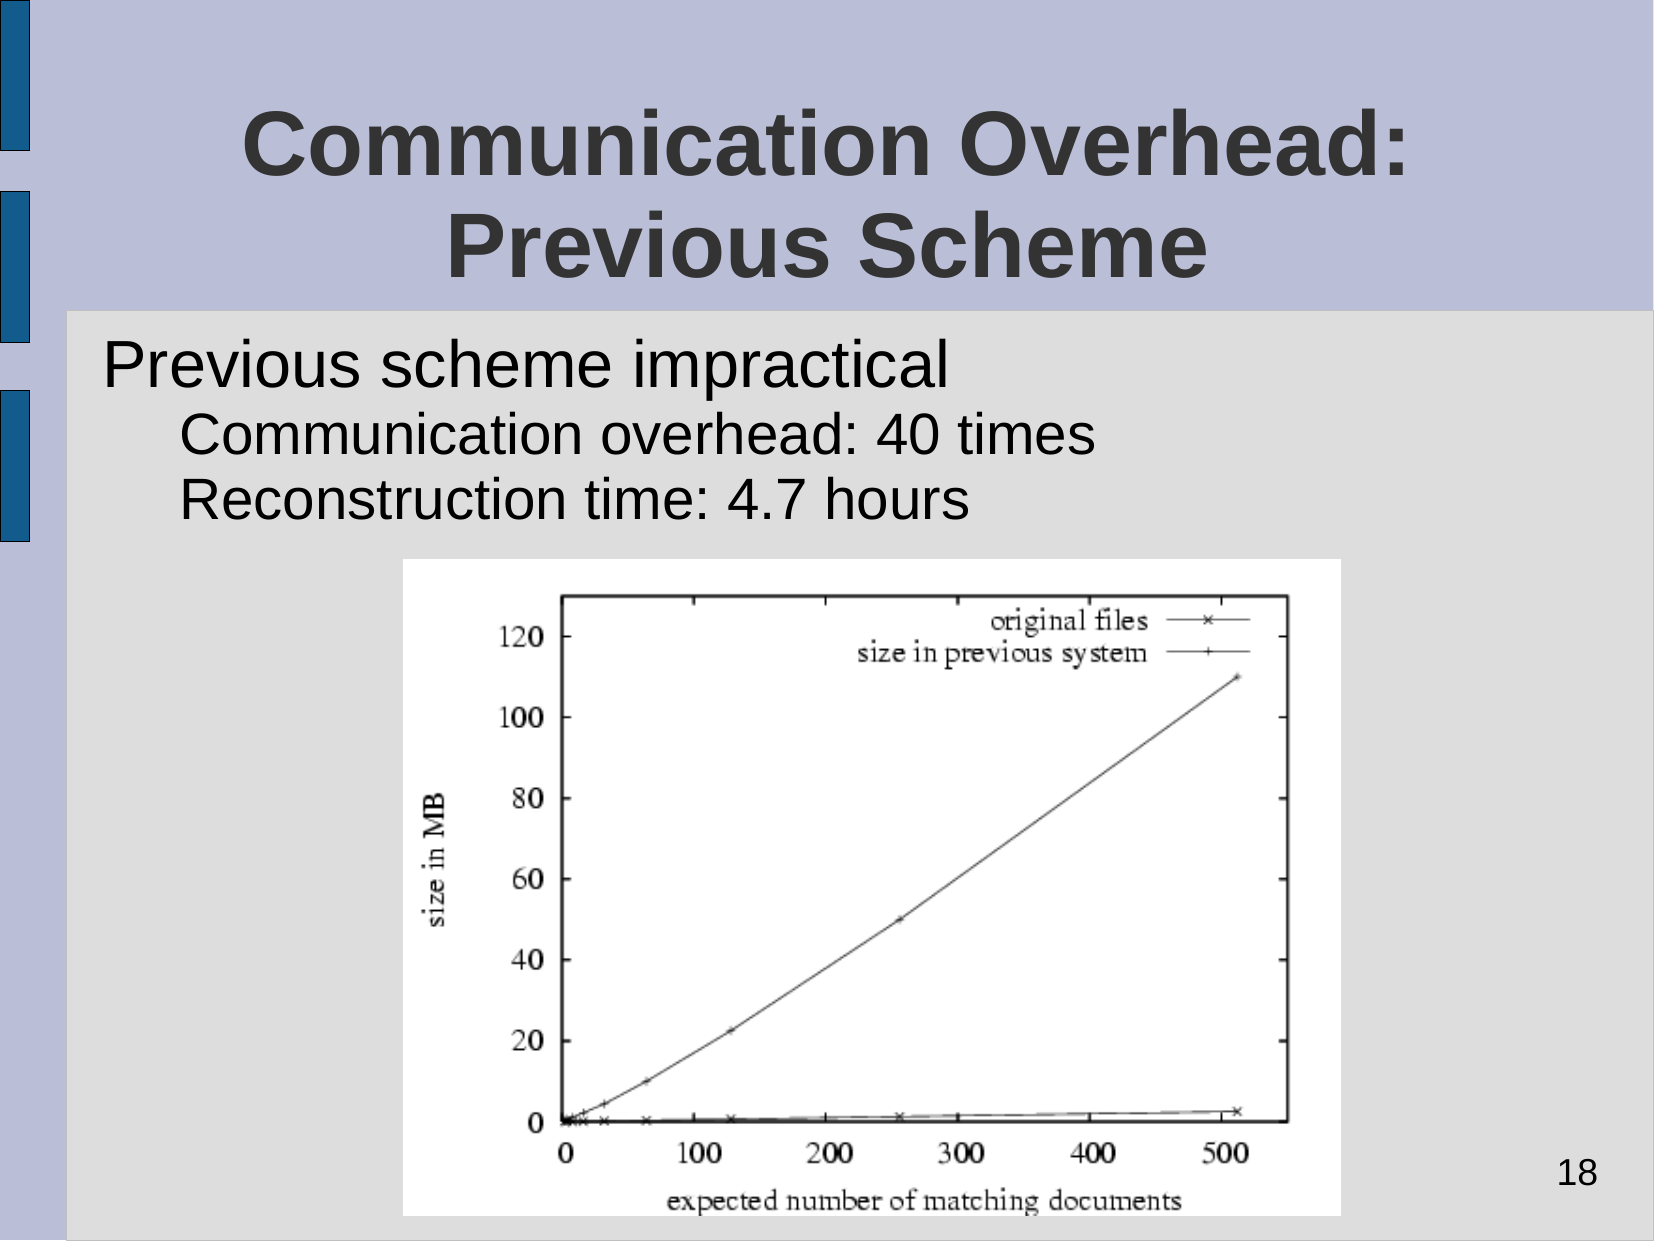

# Communication Overhead: Previous Scheme
Previous scheme impractical
Communication overhead: 40 times
Reconstruction time: 4.7 hours